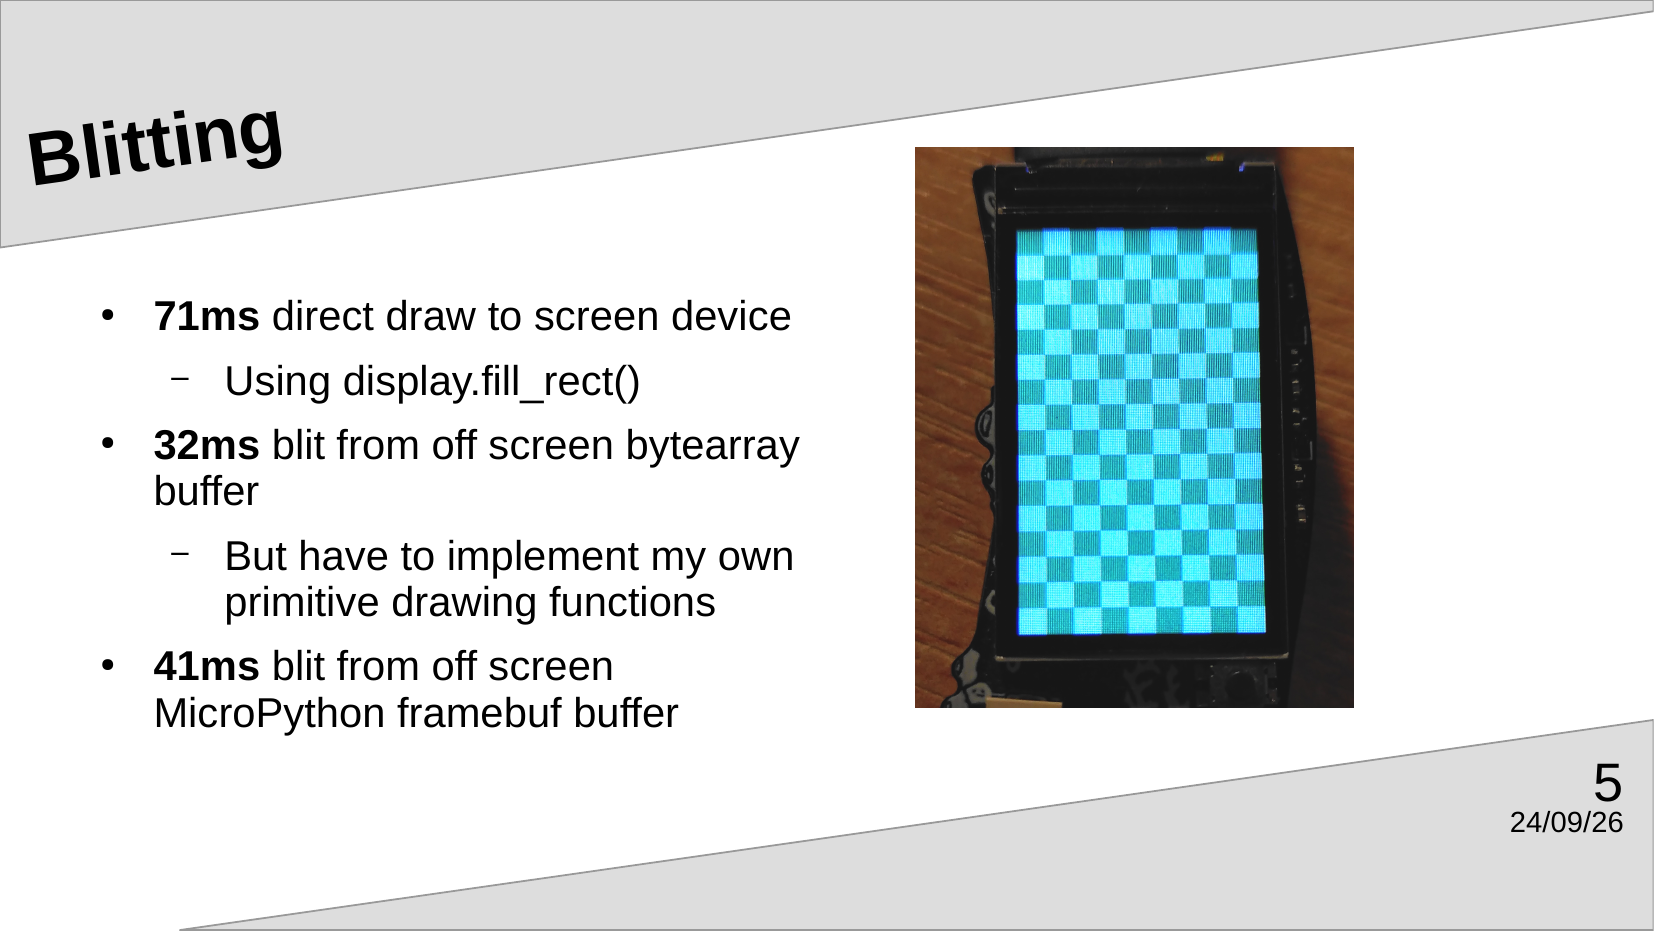

Blitting
# 71ms direct draw to screen device
Using display.fill_rect()
32ms blit from off screen bytearray buffer
But have to implement my own primitive drawing functions
41ms blit from off screen MicroPython framebuf buffer
5